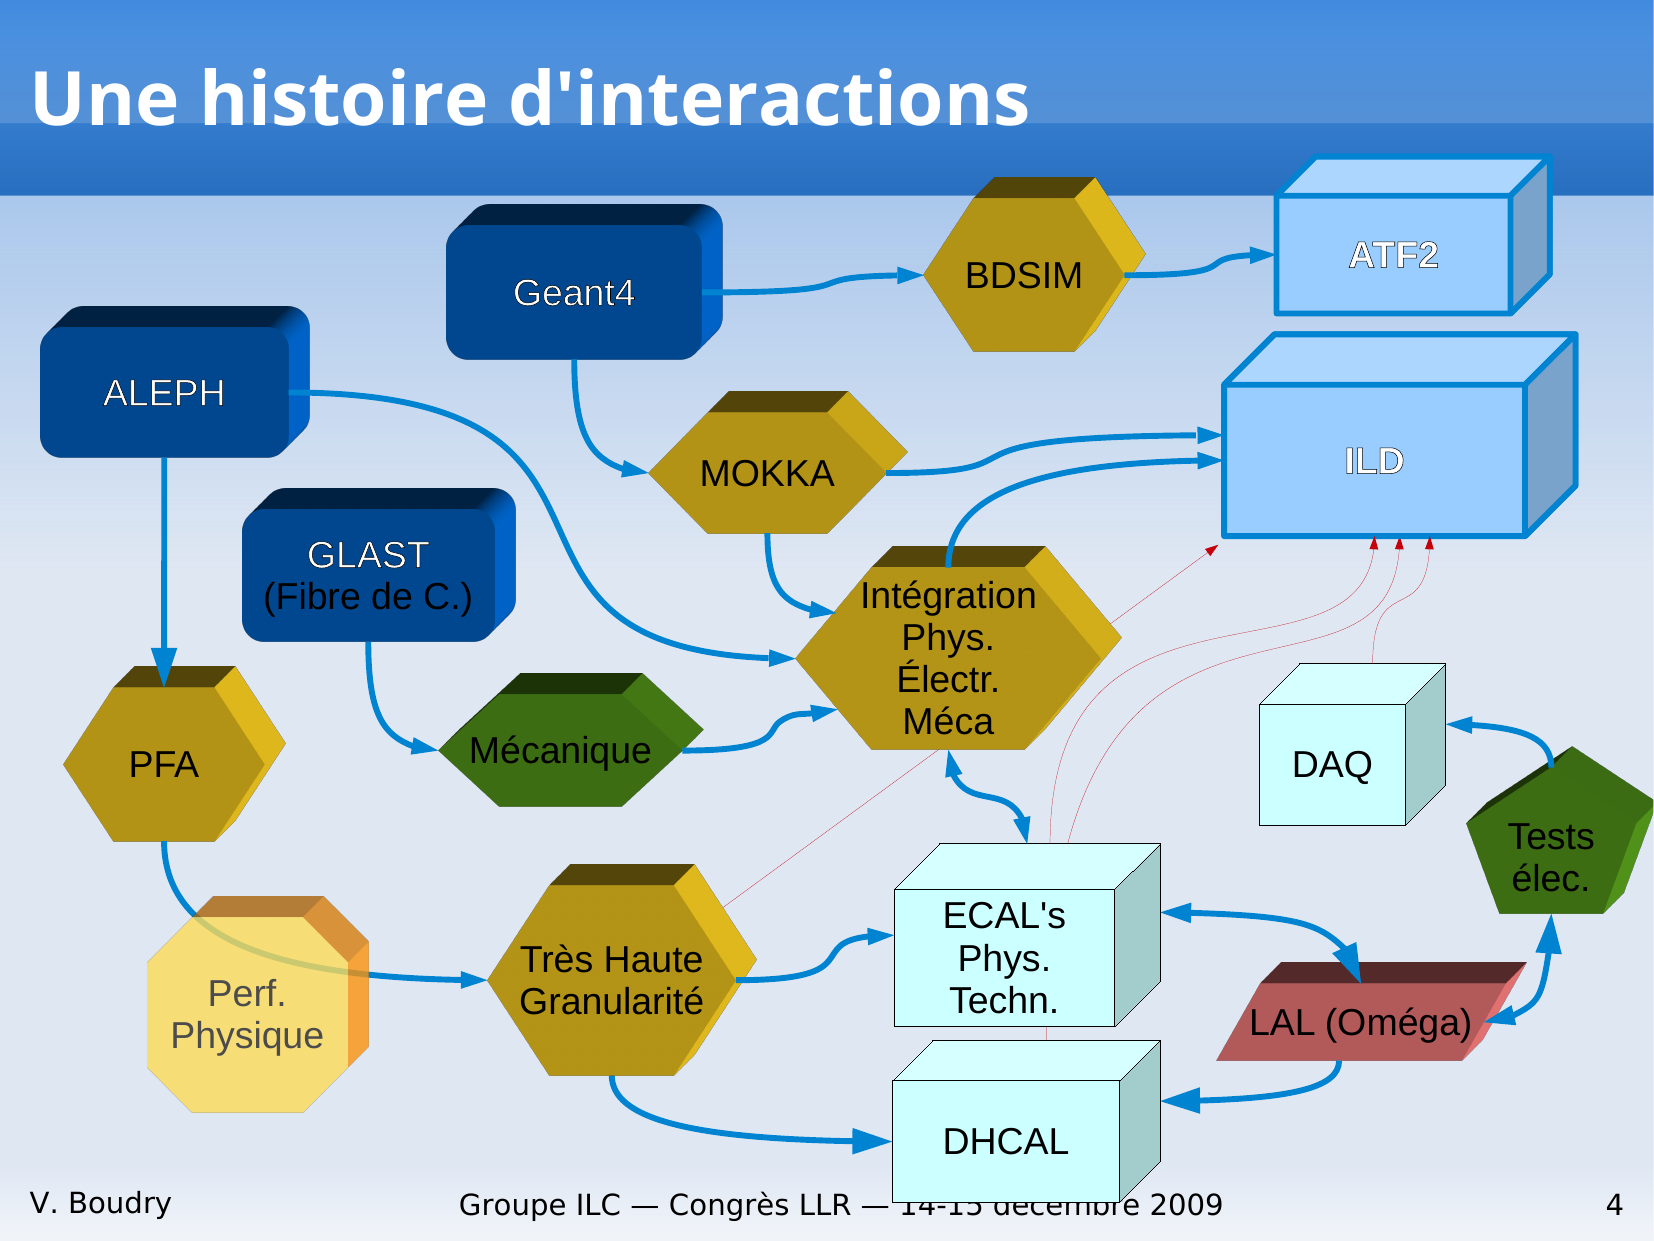

# Une histoire d'interactions
ATF2
BDSIM
Geant4
ALEPH
ILD
MOKKA
GLAST
(Fibre de C.)
Intégration
Phys.
Électr.
Méca
DAQ
PFA
Mécanique
Tests
élec.
ECAL's
Phys.
Techn.
Très Haute
Granularité
Perf.
Physique
LAL (Oméga)
DHCAL
Groupe ILC — Congrès LLR — 14-15 décembre 2009
4